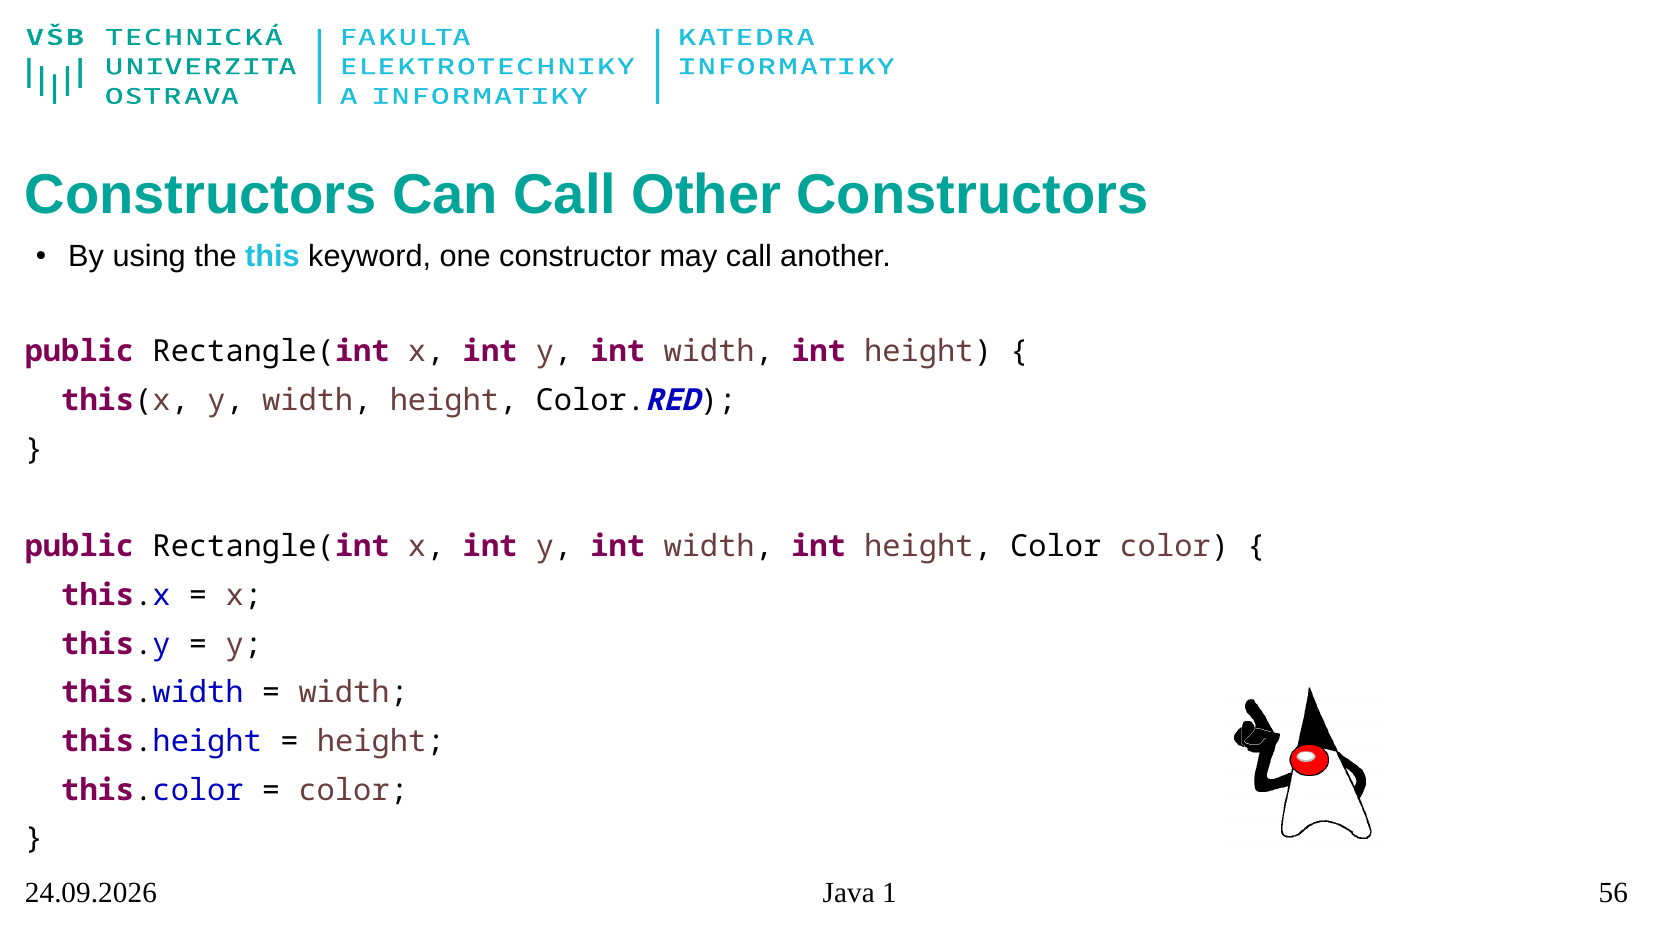

# Constructors Can Call Other Constructors
By using the this keyword, one constructor may call another.
public Rectangle(int x, int y, int width, int height) {
 this(x, y, width, height, Color.RED);
}
public Rectangle(int x, int y, int width, int height, Color color) {
 this.x = x;
 this.y = y;
 this.width = width;
 this.height = height;
 this.color = color;
}
Java 1
56